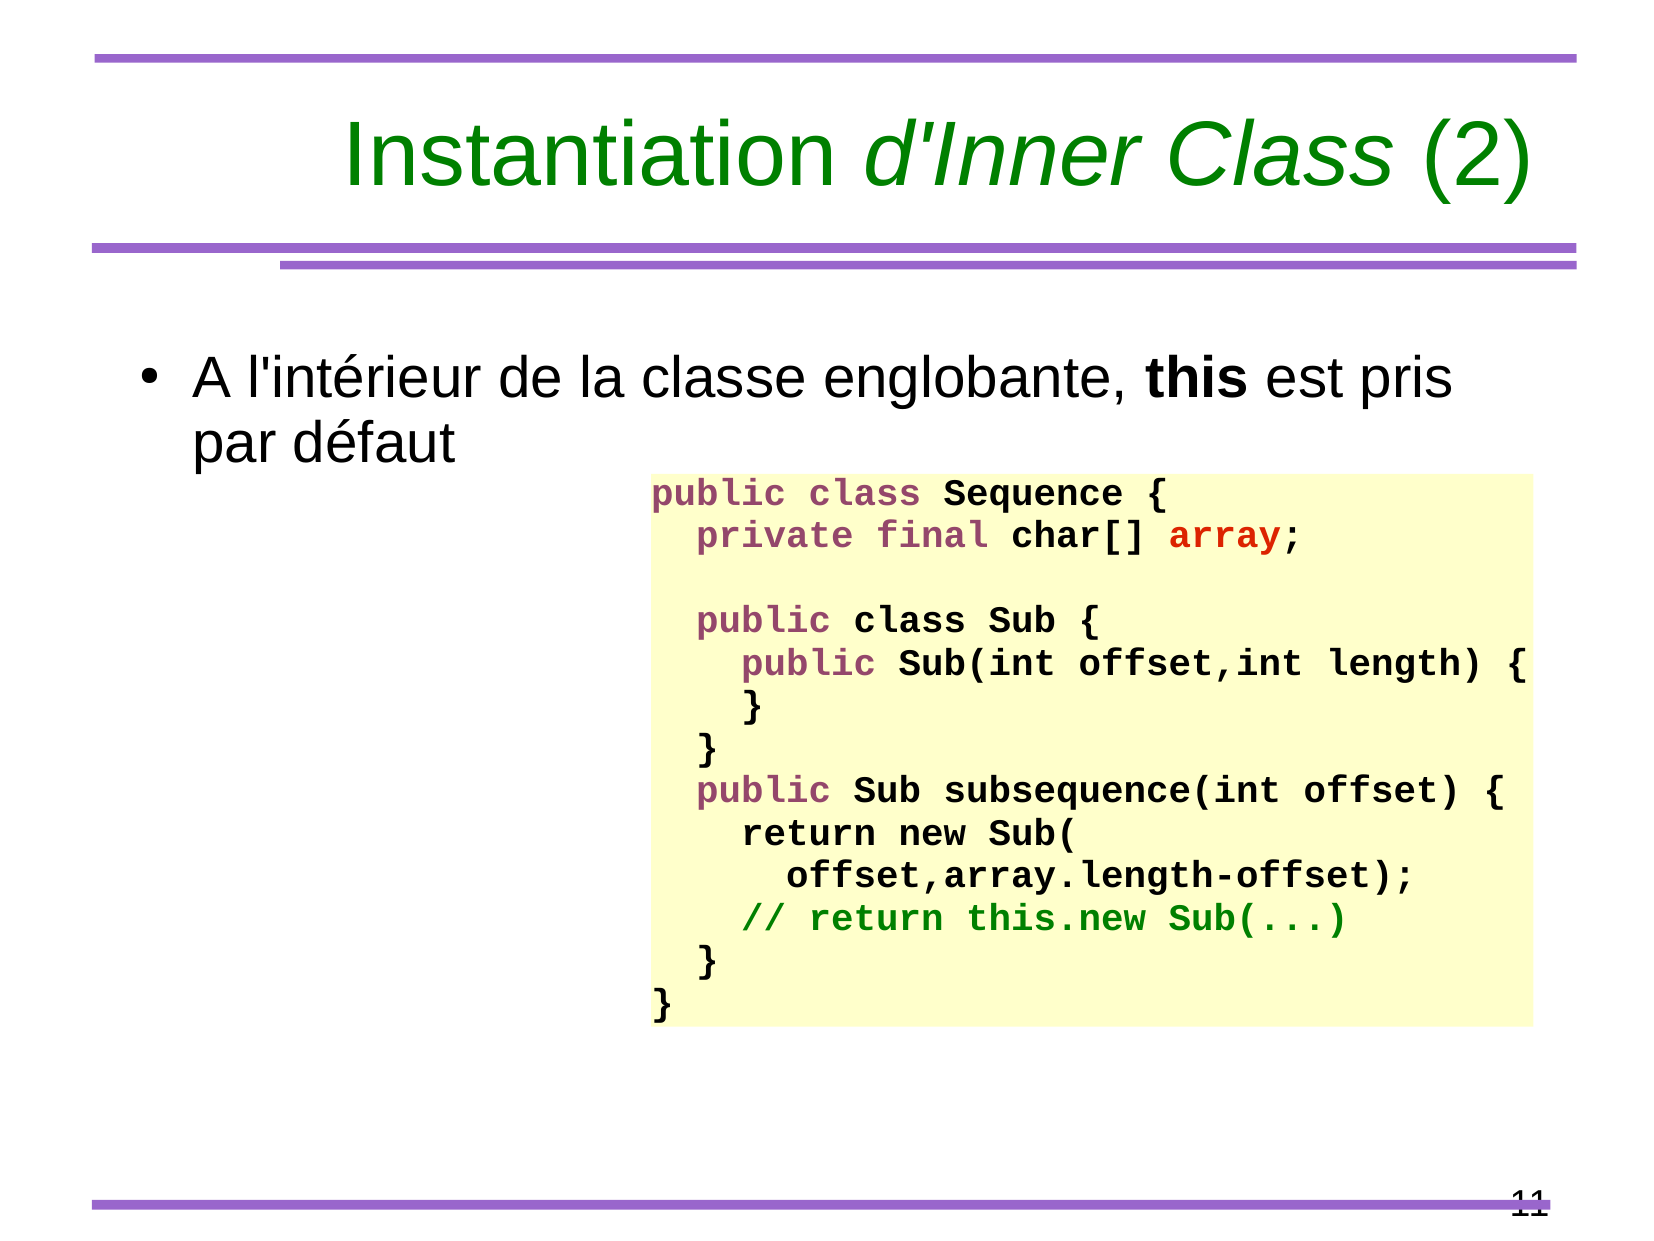

# Instantiation d'Inner Class (2)
A l'intérieur de la classe englobante, this est pris par défaut
public class Sequence {
 private final char[] array;
 public class Sub {
 public Sub(int offset,int length) {
 }
 }
 public Sub subsequence(int offset) {
 return new Sub(
 offset,array.length-offset);
 // return this.new Sub(...)
 }
}